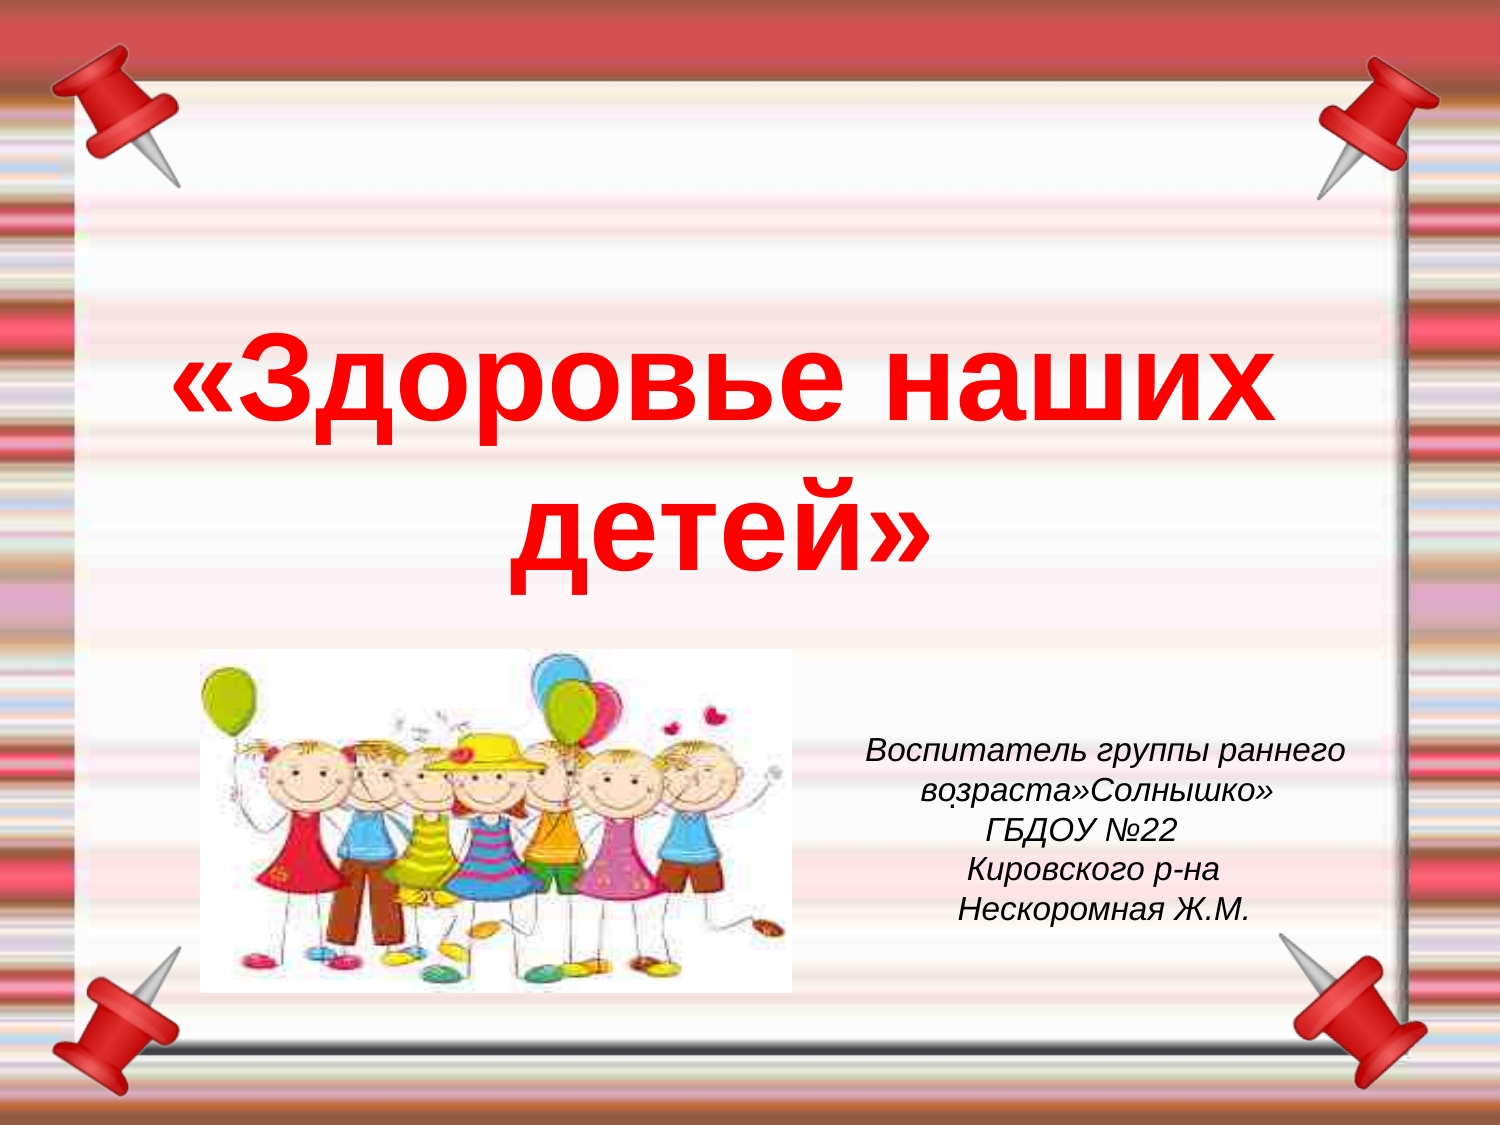

«Здоровье наших детей»
Воспитатель группы раннего возраста»Солнышко»
 ГБДОУ №22
 Кировского р-на
 Нескоромная Ж.М.
.